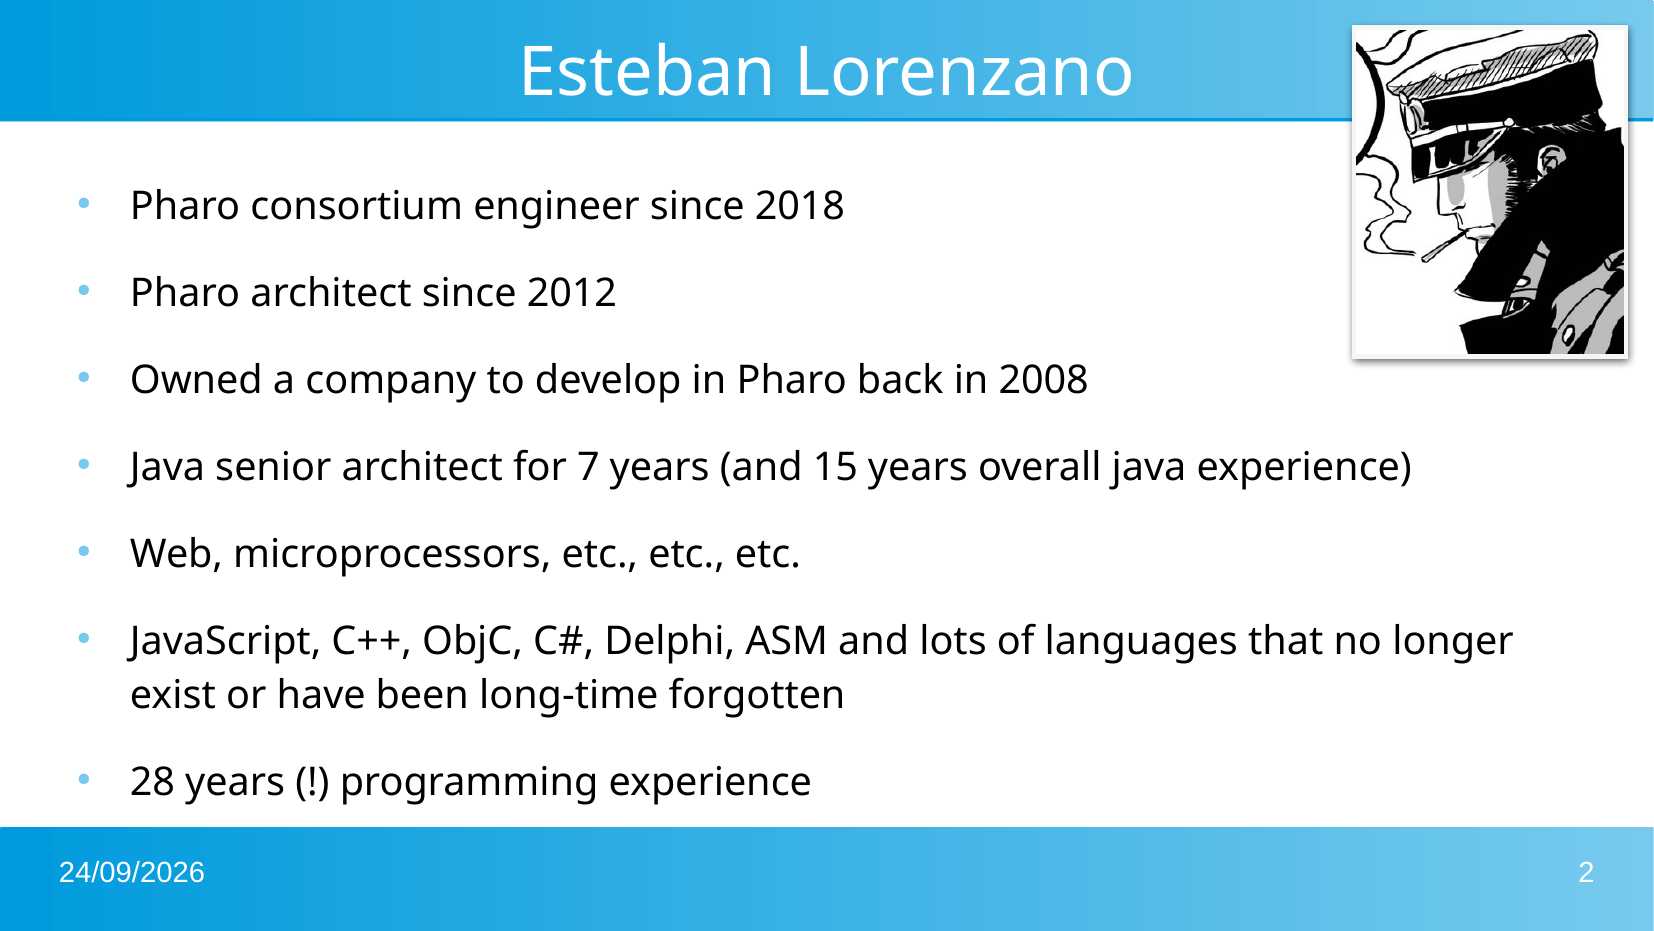

Esteban Lorenzano
# Pharo consortium engineer since 2018
Pharo architect since 2012
Owned a company to develop in Pharo back in 2008
Java senior architect for 7 years (and 15 years overall java experience)
Web, microprocessors, etc., etc., etc.
JavaScript, C++, ObjC, C#, Delphi, ASM and lots of languages that no longer exist or have been long-time forgotten
28 years (!) programming experience
2